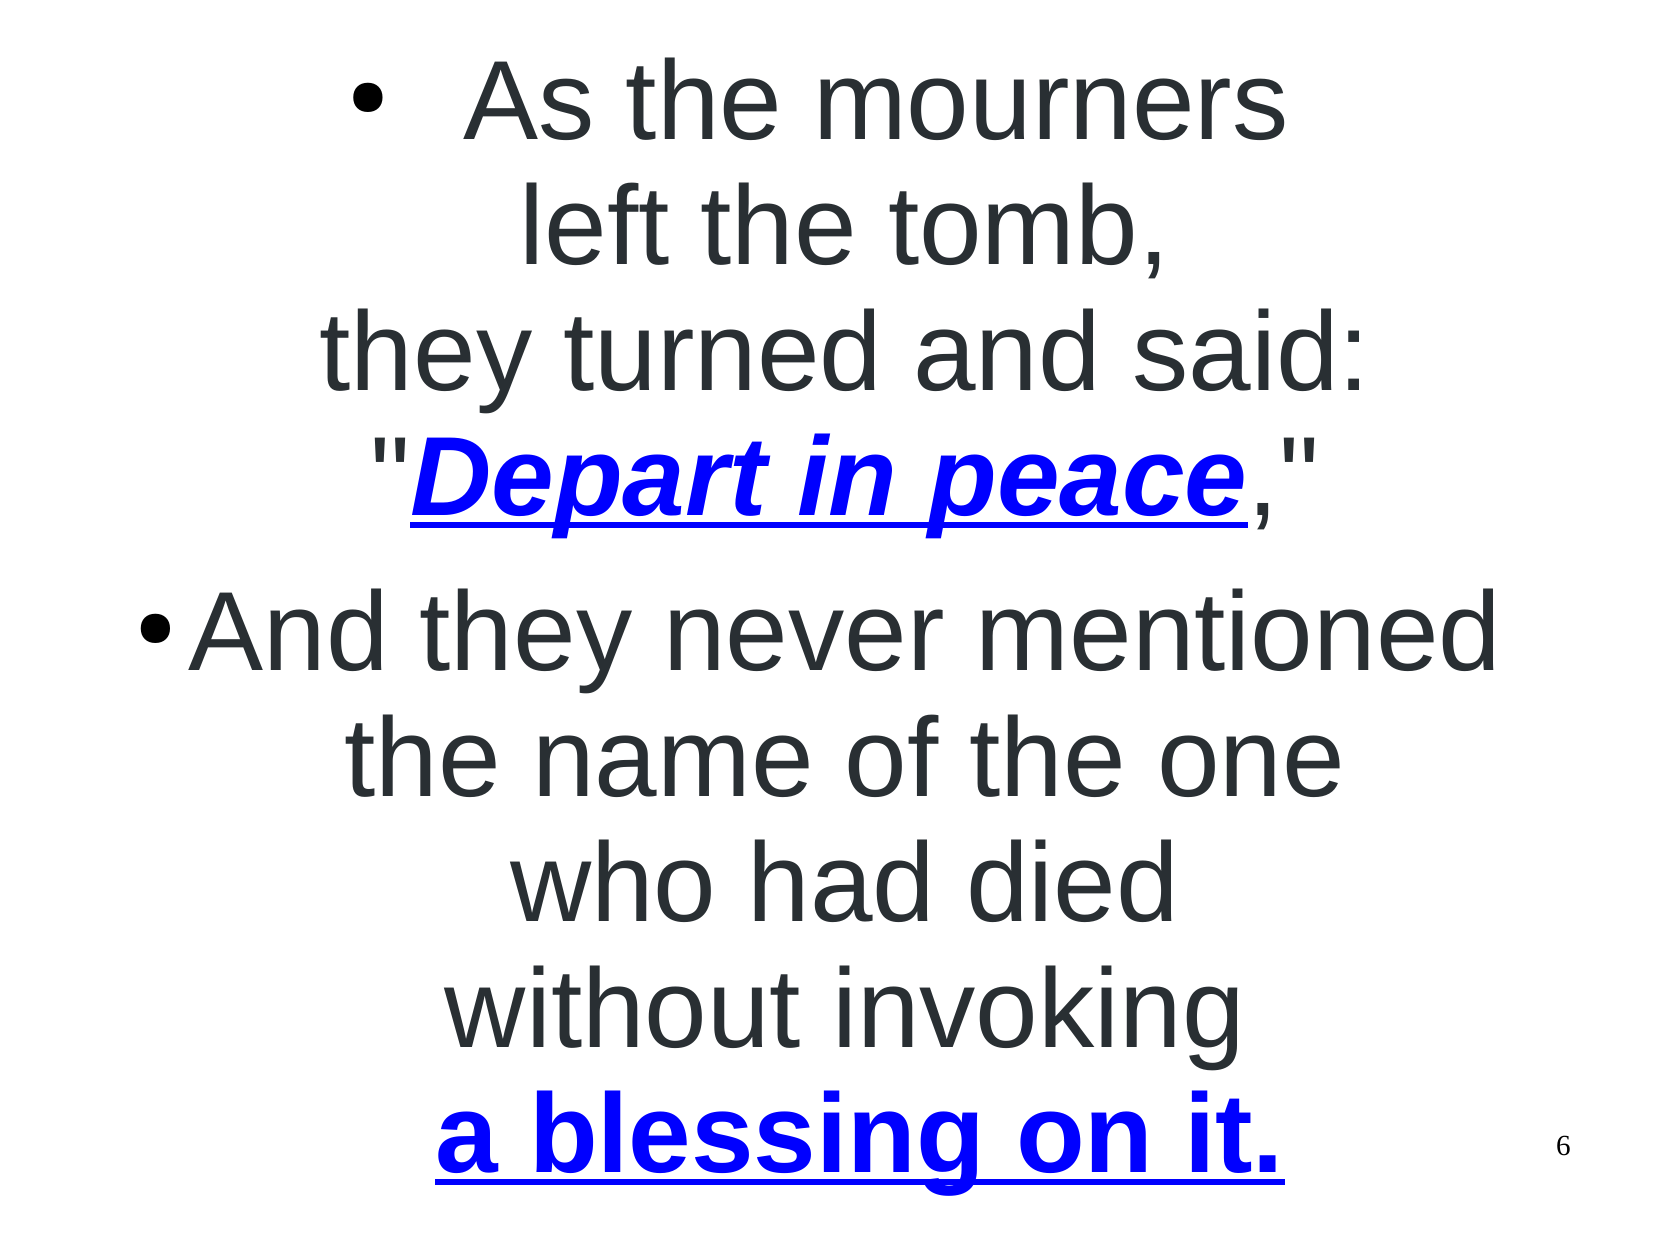

# As the mourners left the tomb, they turned and said: "Depart in peace,"
And they never mentioned
the name of the one
who had died
without invoking
a blessing on it.
6